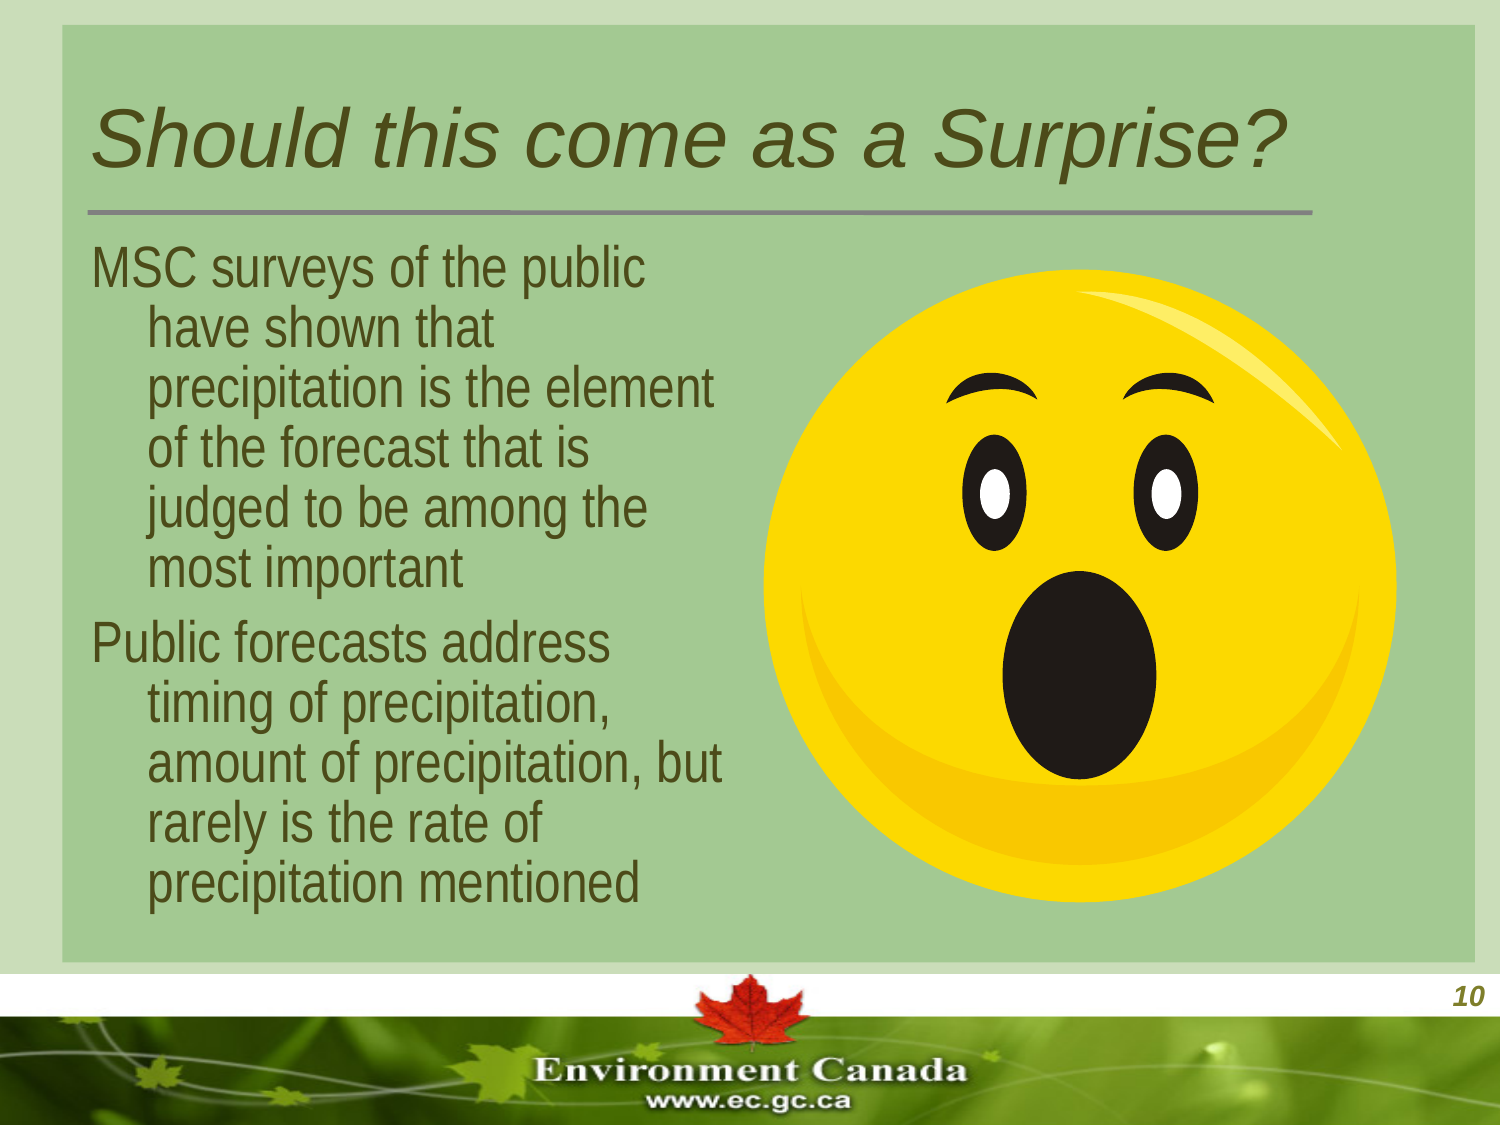

Should this come as a Surprise?
MSC surveys of the public have shown that precipitation is the element of the forecast that is judged to be among the most important
Public forecasts address timing of precipitation, amount of precipitation, but rarely is the rate of precipitation mentioned